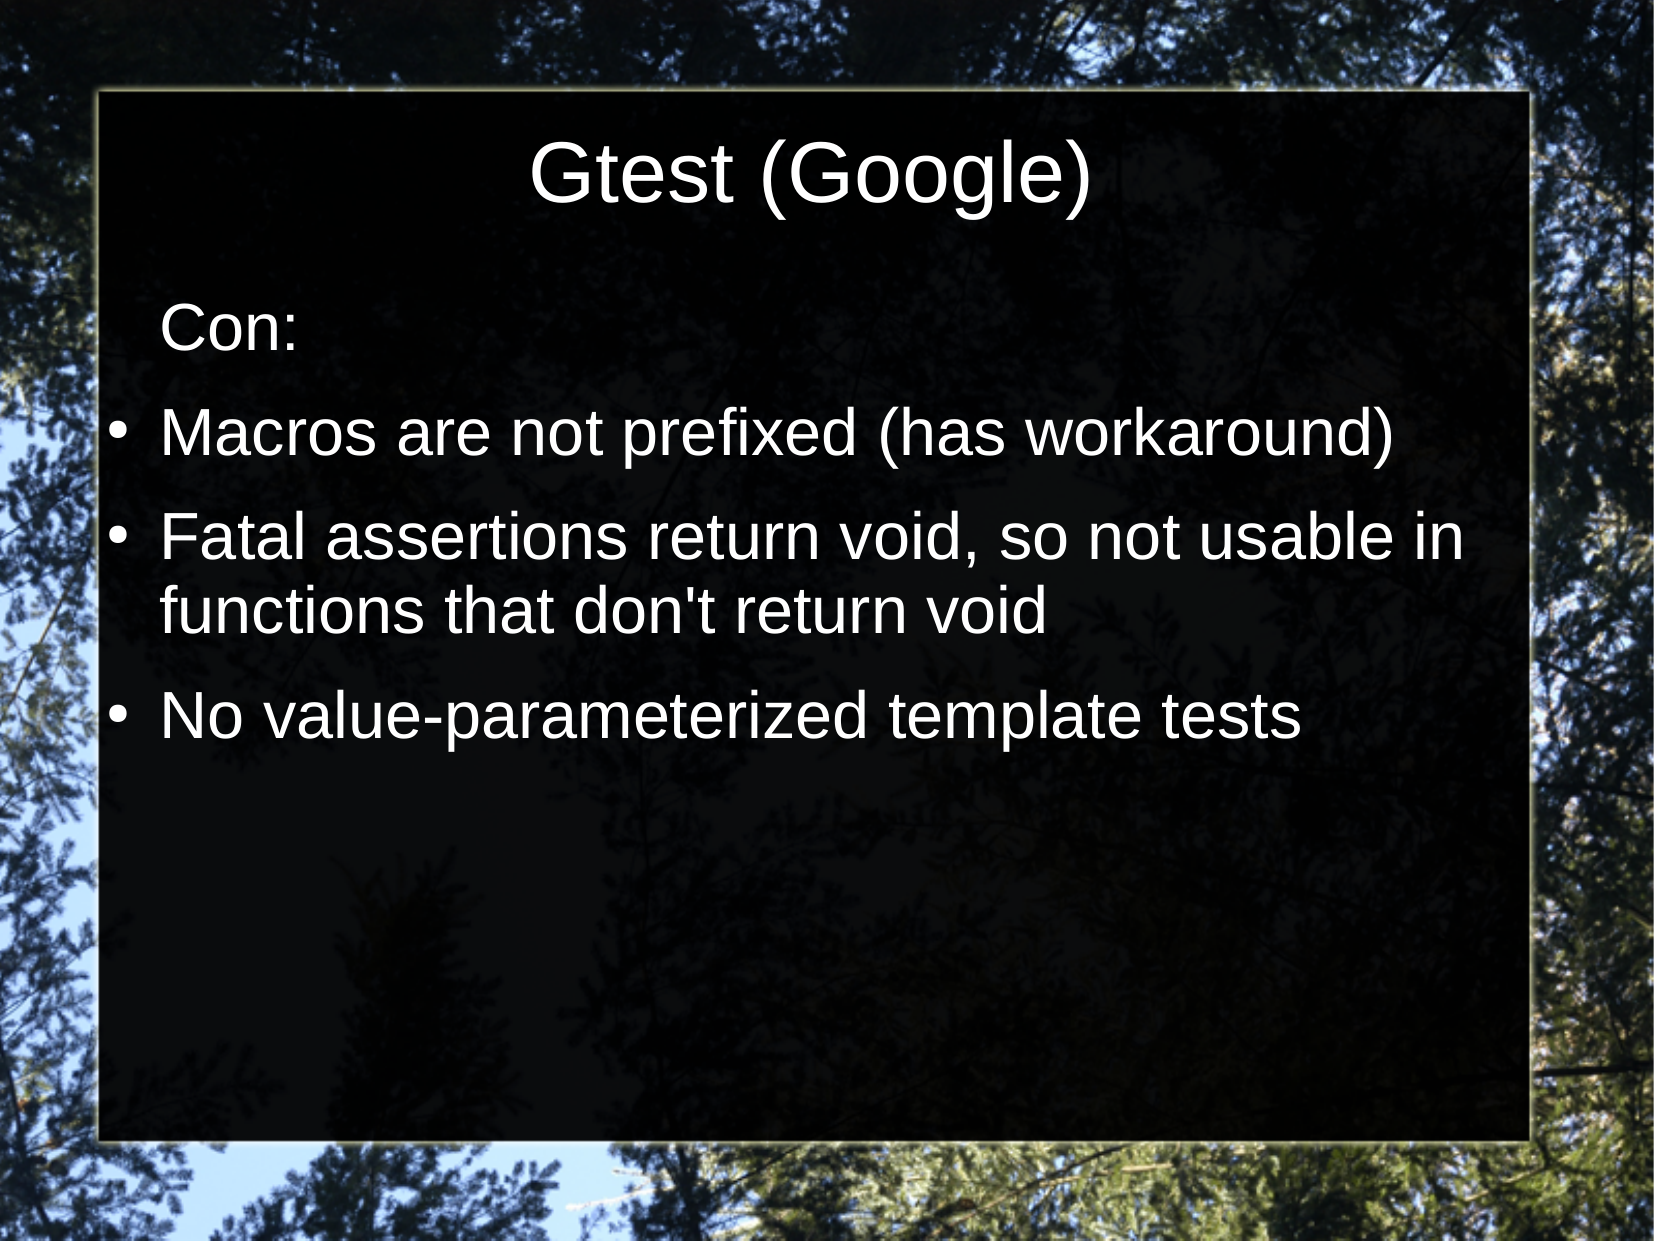

# Gtest (Google)
Con:
Macros are not prefixed (has workaround)
Fatal assertions return void, so not usable in functions that don't return void
No value-parameterized template tests